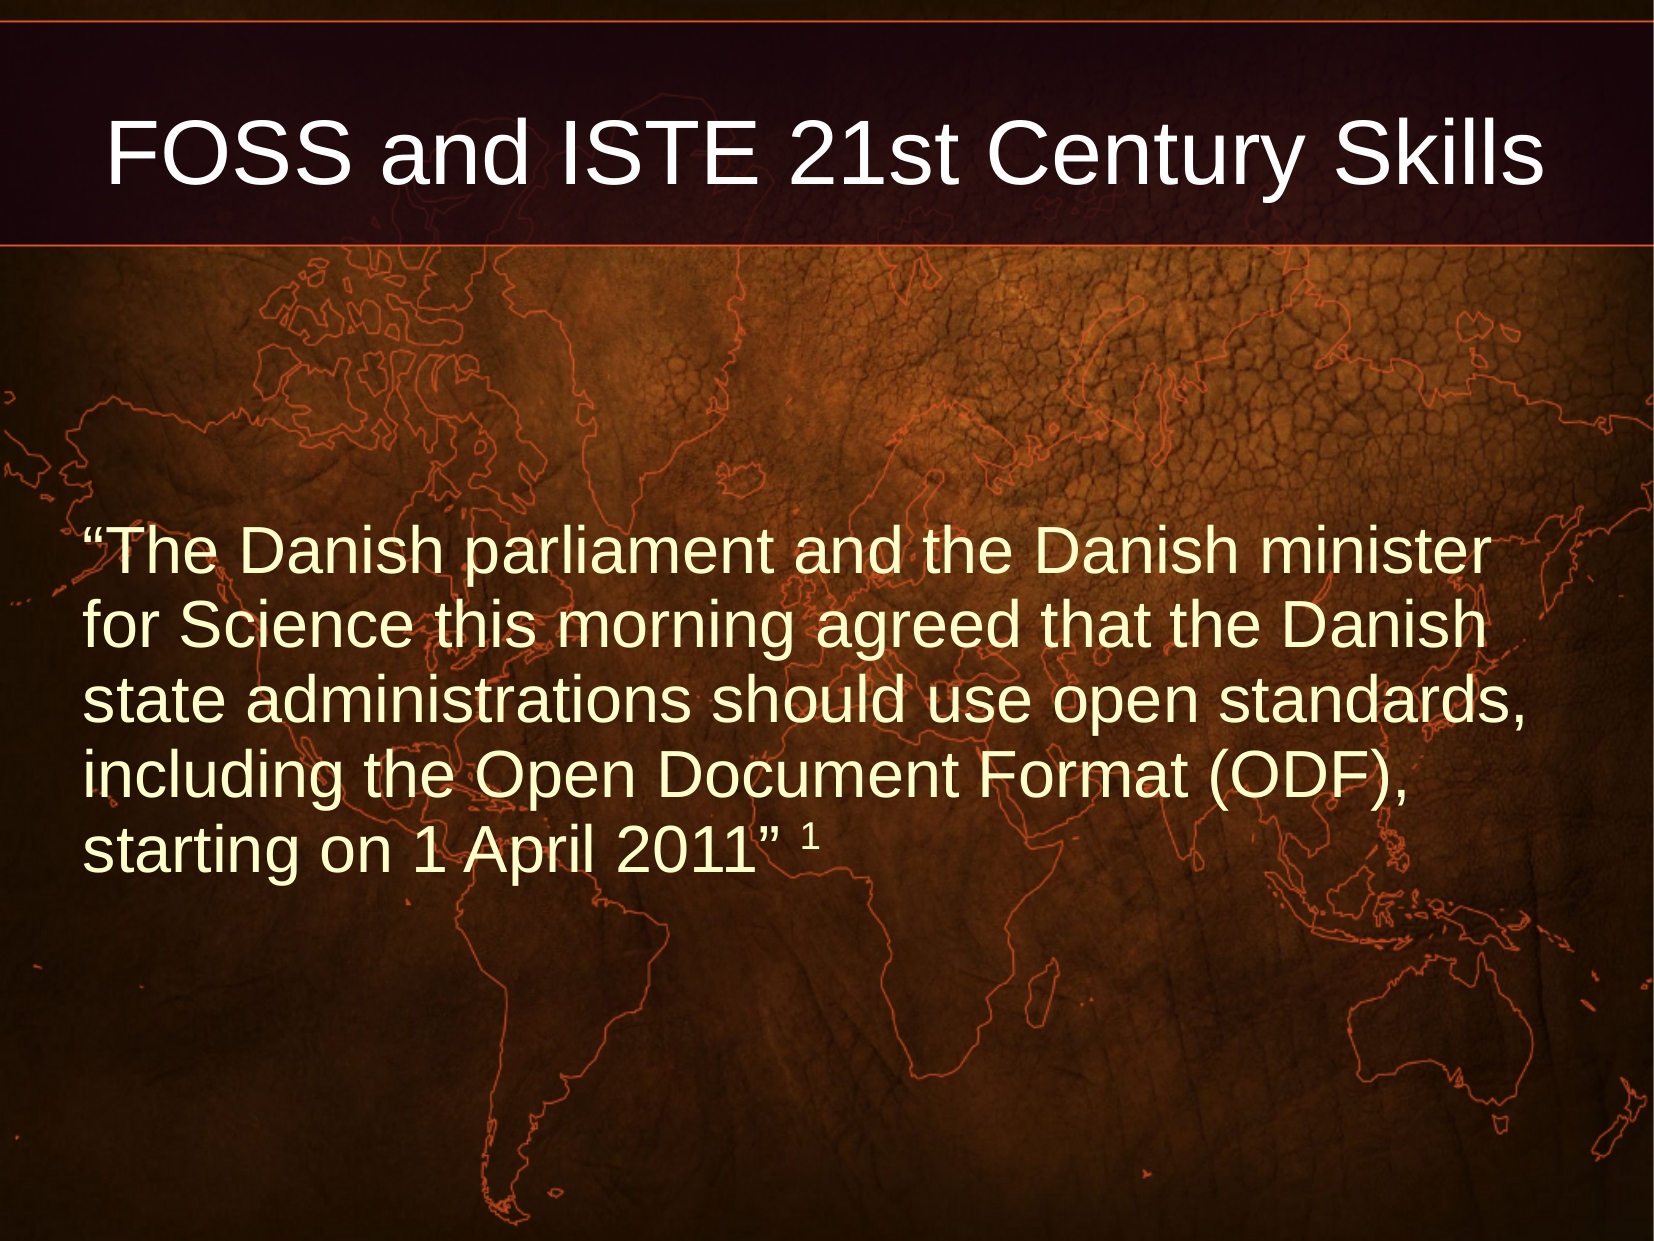

# FOSS and ISTE 21st Century Skills
“The Danish parliament and the Danish minister for Science this morning agreed that the Danish state administrations should use open standards, including the Open Document Format (ODF), starting on 1 April 2011” 1